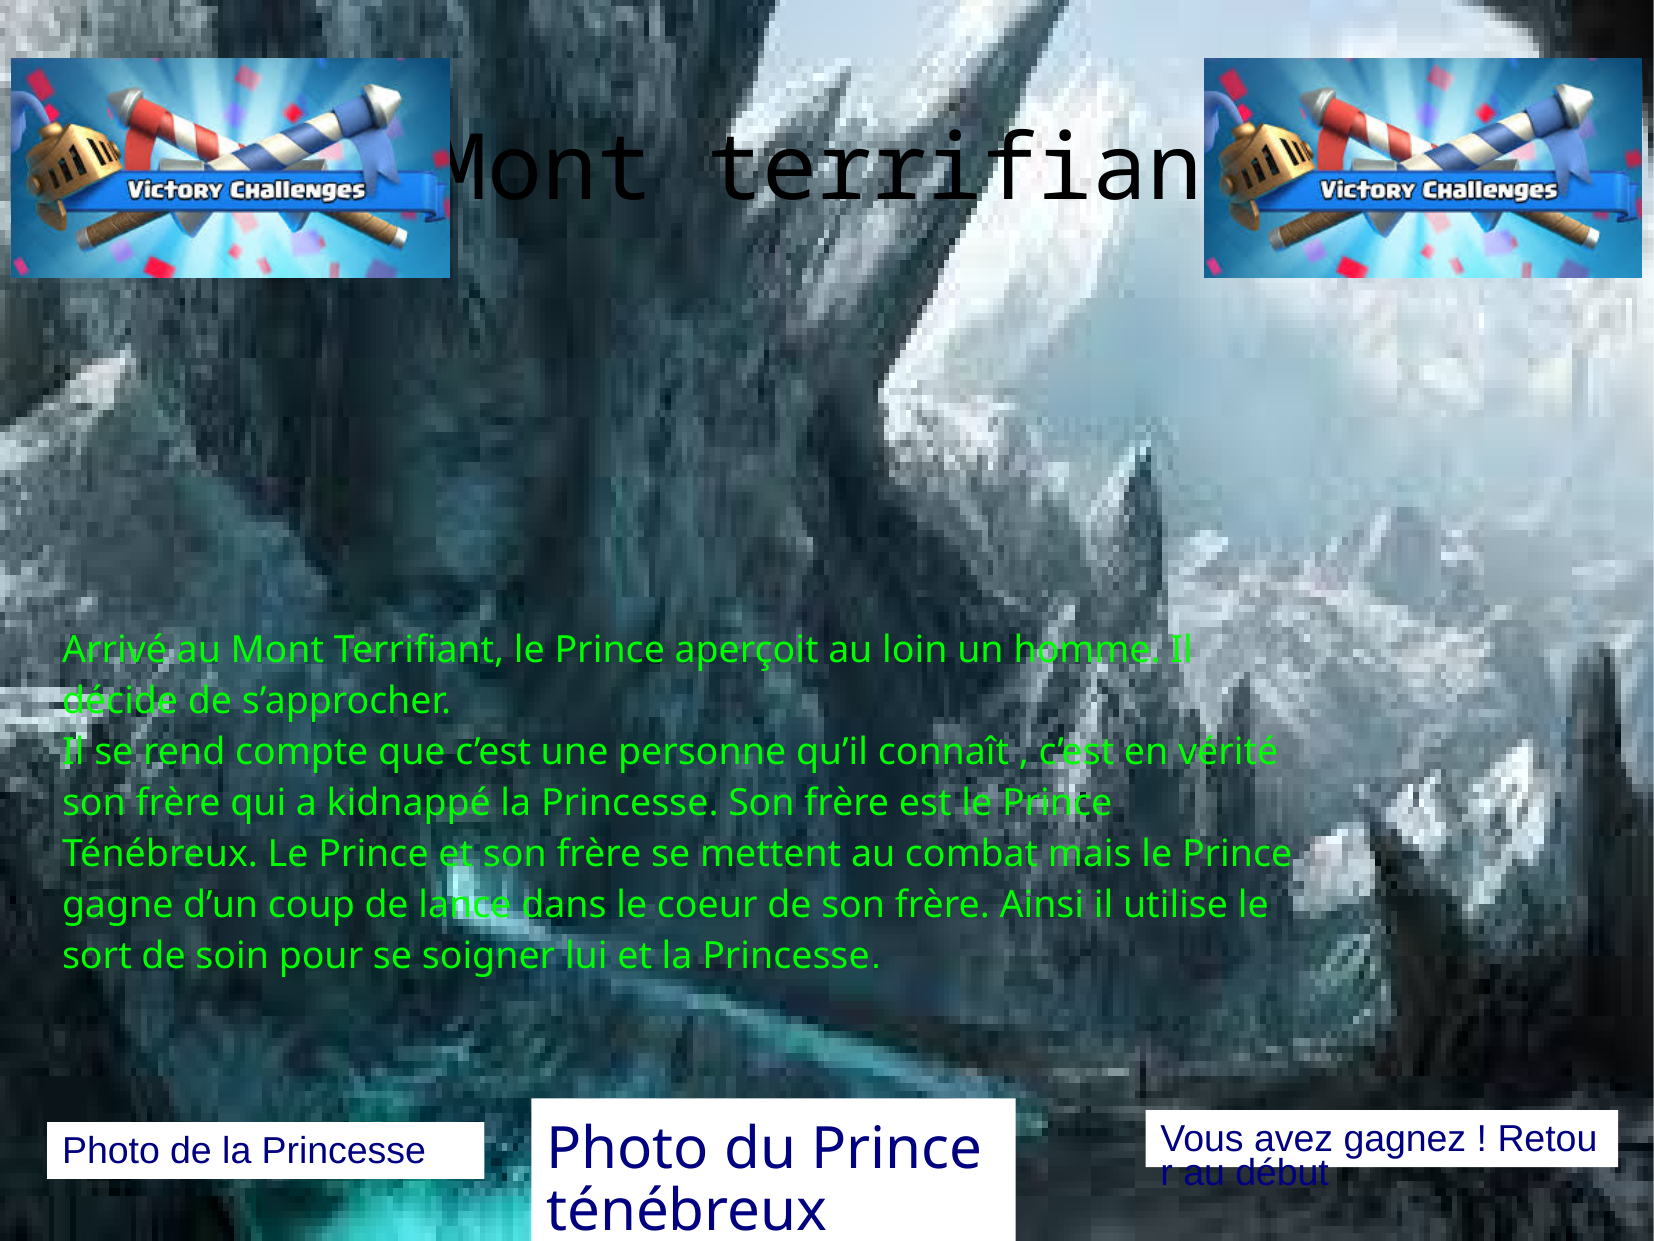

Mont terrifiant
Arrivé au Mont Terrifiant, le Prince aperçoit au loin un homme. Il décide de s’approcher.
Il se rend compte que c’est une personne qu’il connaît , c’est en vérité son frère qui a kidnappé la Princesse. Son frère est le Prince Ténébreux. Le Prince et son frère se mettent au combat mais le Prince gagne d’un coup de lance dans le coeur de son frère. Ainsi il utilise le sort de soin pour se soigner lui et la Princesse.
Photo du Prince ténébreux
Vous avez gagnez ! Retour au début
Photo de la Princesse